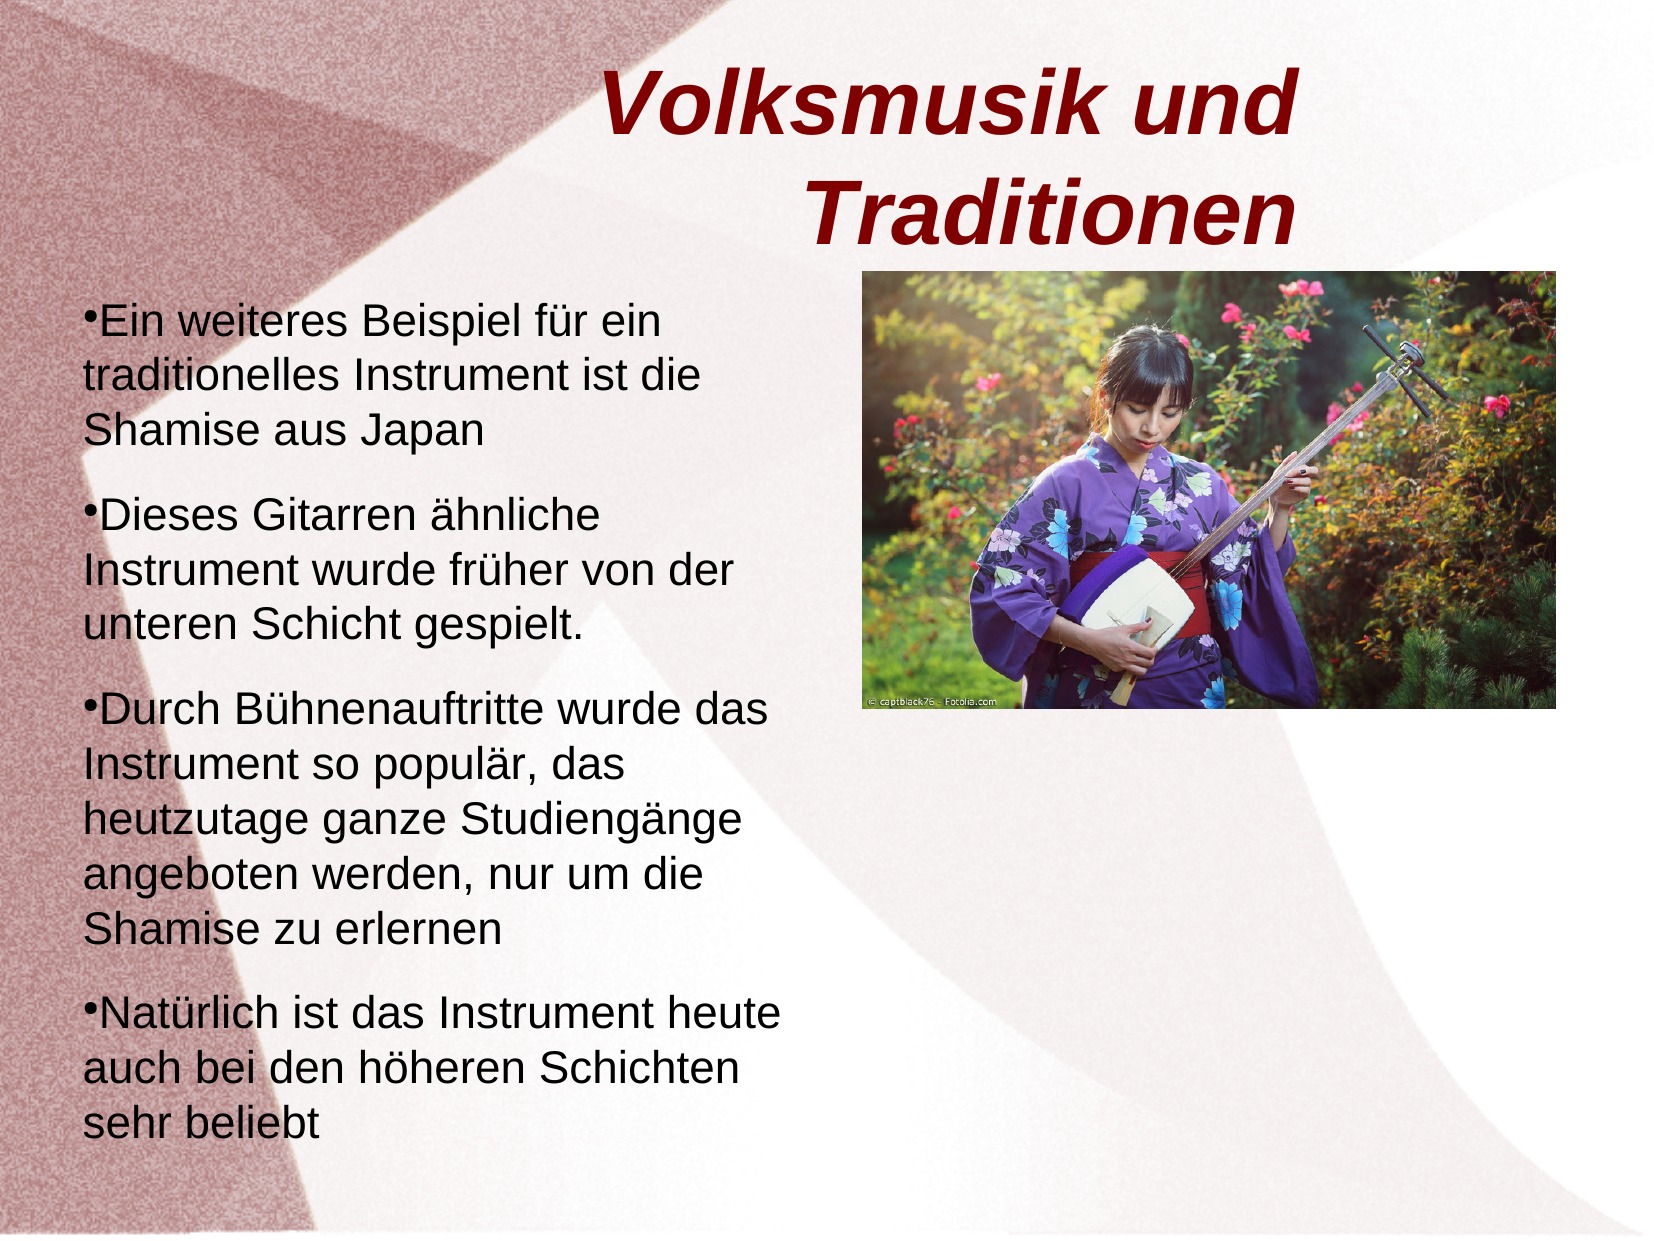

# Volksmusik und Traditionen
Ein weiteres Beispiel für ein traditionelles Instrument ist die Shamise aus Japan
Dieses Gitarren ähnliche Instrument wurde früher von der unteren Schicht gespielt.
Durch Bühnenauftritte wurde das Instrument so populär, das heutzutage ganze Studiengänge angeboten werden, nur um die Shamise zu erlernen
Natürlich ist das Instrument heute auch bei den höheren Schichten sehr beliebt